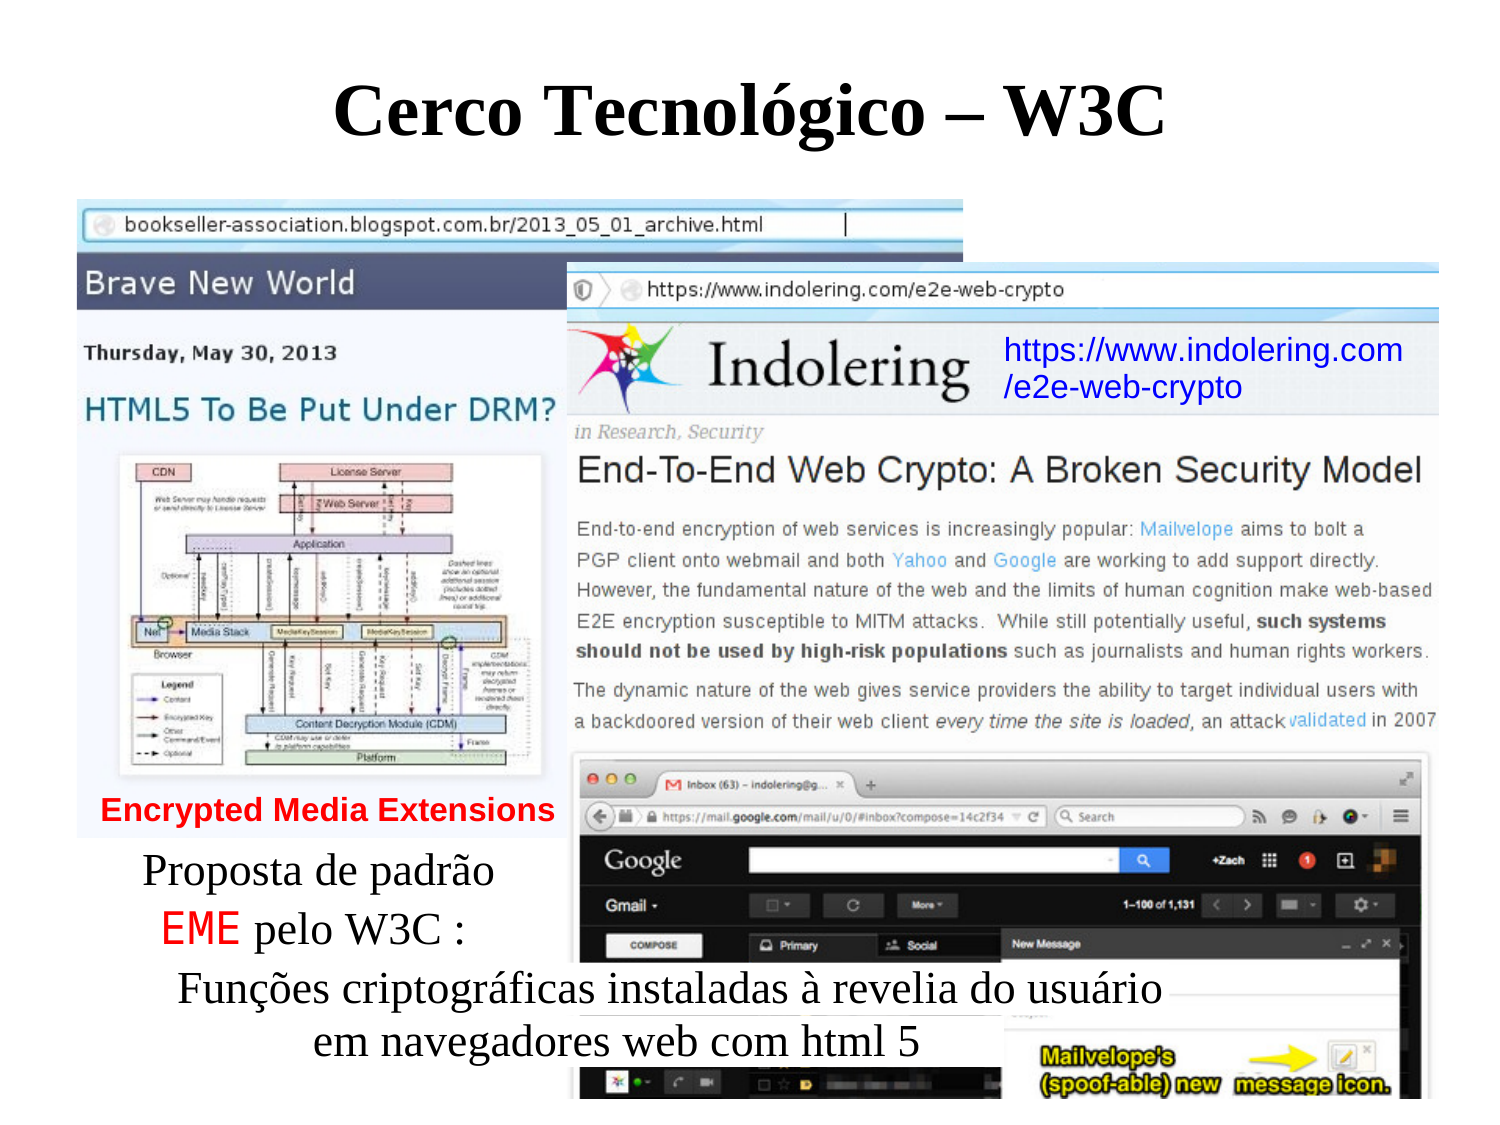

# Cerco Tecnológico – W3C
https://www.indolering.com
/e2e-web-crypto
Encrypted Media Extensions
Proposta de padrão EME pelo W3C :
Funções criptográficas instaladas à revelia do usuário
em navegadores web com html 5